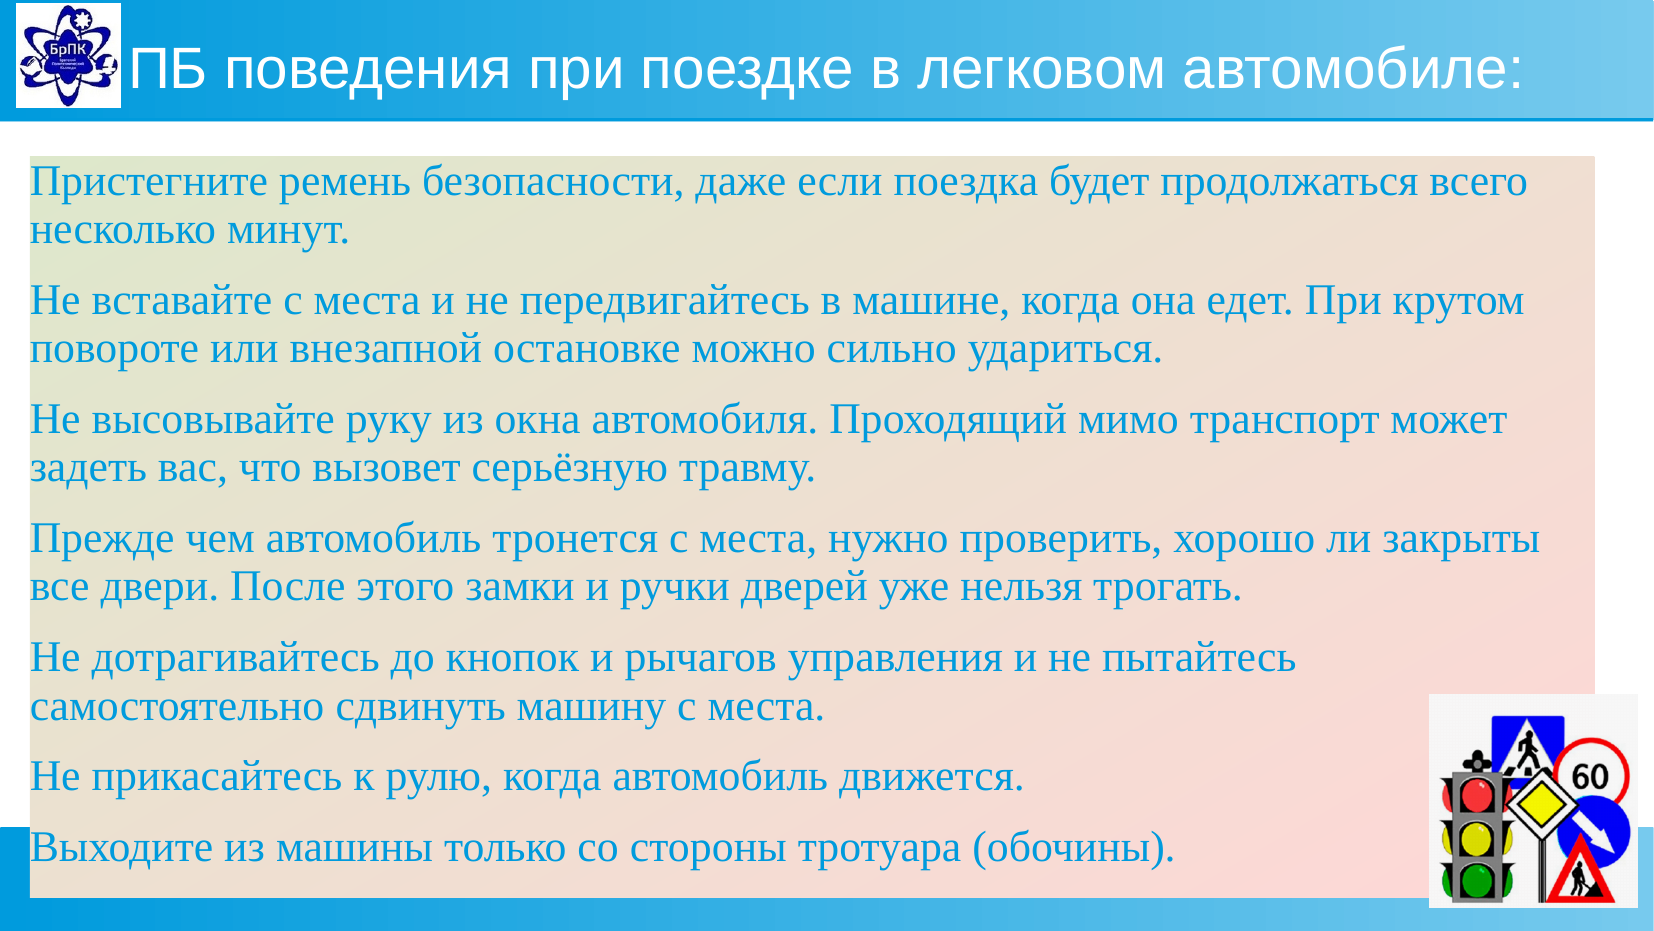

# ПБ поведения при поездке в легковом автомобиле:
Пристегните ремень безопасности, даже если поездка будет продолжаться всего несколько минут.
Не вставайте с места и не передвигайтесь в машине, когда она едет. При крутом повороте или внезапной остановке можно сильно удариться.
Не высовывайте руку из окна автомобиля. Проходящий мимо транспорт может задеть вас, что вызовет серьёзную травму.
Прежде чем автомобиль тронется с места, нужно проверить, хорошо ли закрыты все двери. После этого замки и ручки дверей уже нельзя трогать.
Не дотрагивайтесь до кнопок и рычагов управления и не пытайтесь самостоятельно сдвинуть машину с места.
Не прикасайтесь к рулю, когда автомобиль движется.
Выходите из машины только со стороны тротуара (обочины).
22